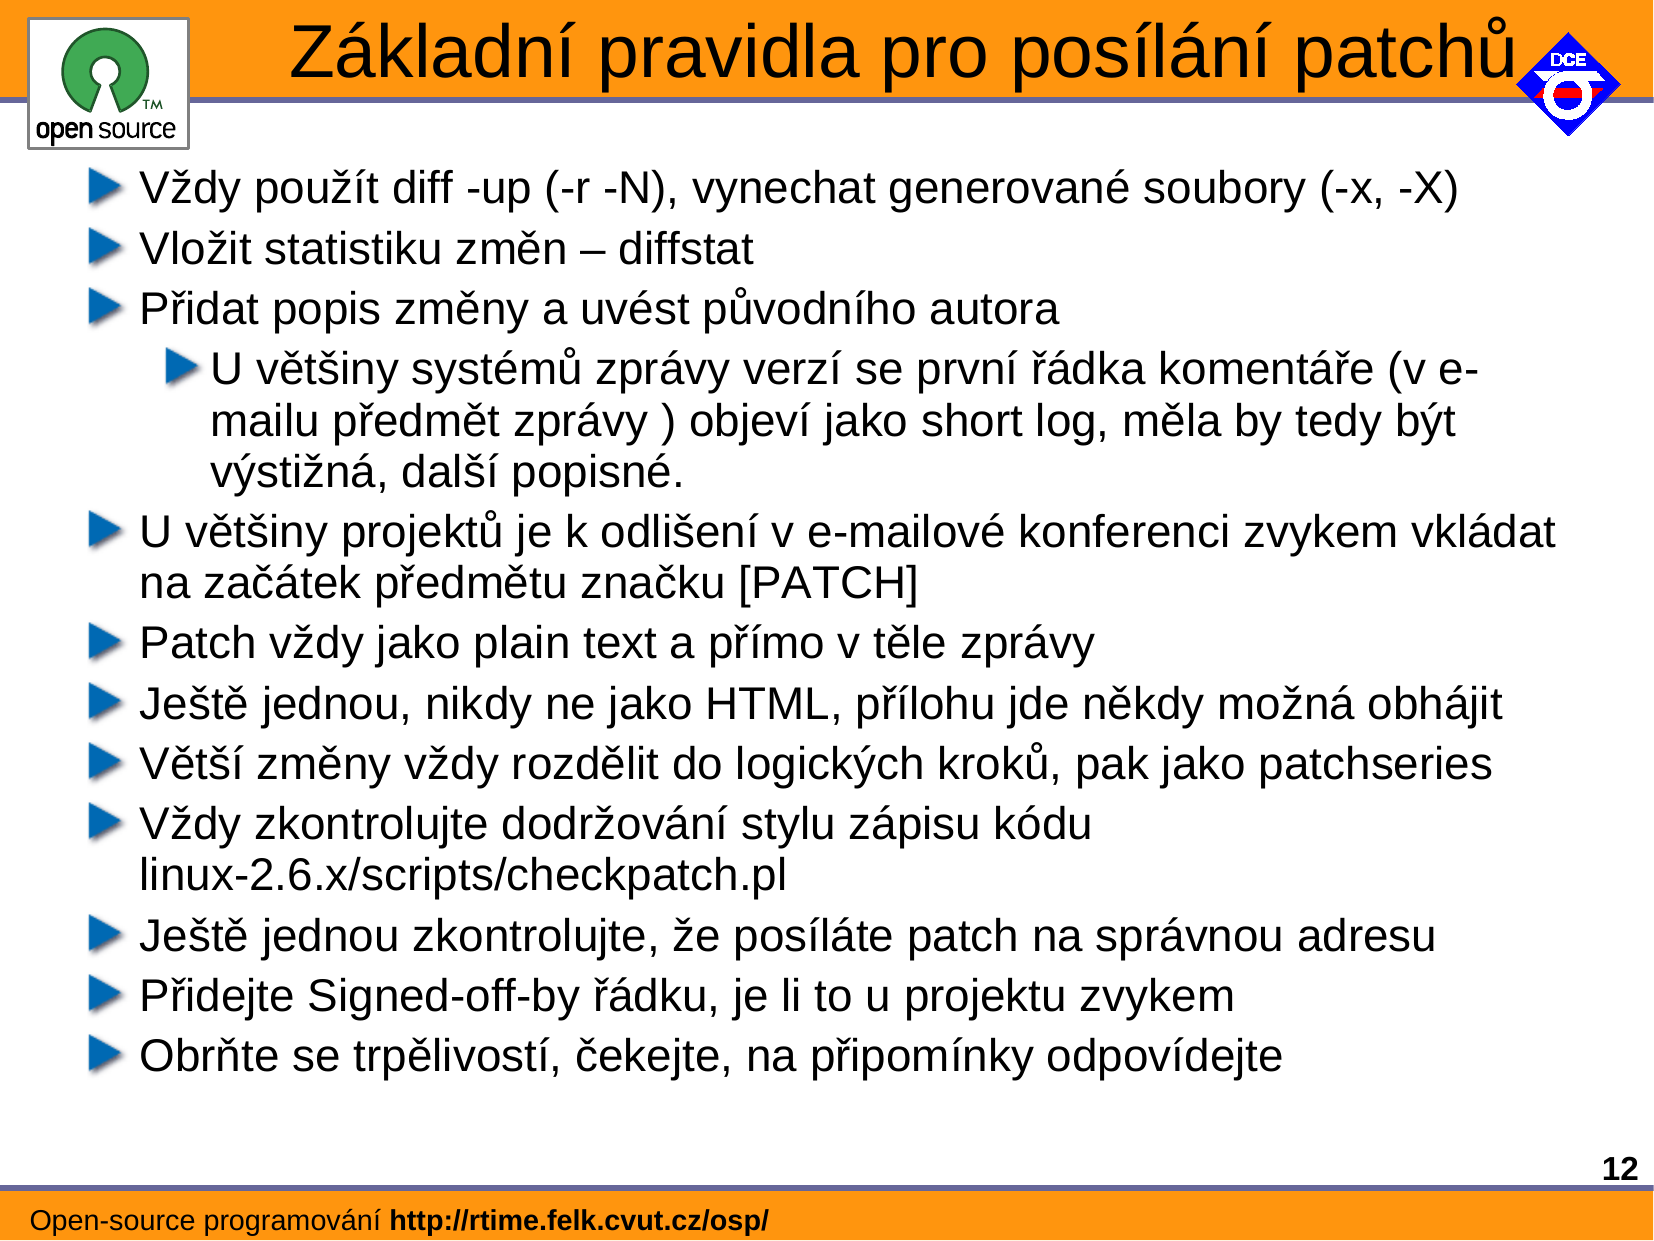

# Základní pravidla pro posílání patchů
Vždy použít diff -up (-r -N), vynechat generované soubory (-x, -X)
Vložit statistiku změn – diffstat
Přidat popis změny a uvést původního autora
U většiny systémů zprávy verzí se první řádka komentáře (v e-mailu předmět zprávy ) objeví jako short log, měla by tedy být výstižná, další popisné.
U většiny projektů je k odlišení v e-mailové konferenci zvykem vkládat na začátek předmětu značku [PATCH]
Patch vždy jako plain text a přímo v těle zprávy
Ještě jednou, nikdy ne jako HTML, přílohu jde někdy možná obhájit
Větší změny vždy rozdělit do logických kroků, pak jako patchseries
Vždy zkontrolujte dodržování stylu zápisu kódu
linux-2.6.x/scripts/checkpatch.pl
Ještě jednou zkontrolujte, že posíláte patch na správnou adresu
Přidejte Signed-off-by řádku, je li to u projektu zvykem
Obrňte se trpělivostí, čekejte, na připomínky odpovídejte